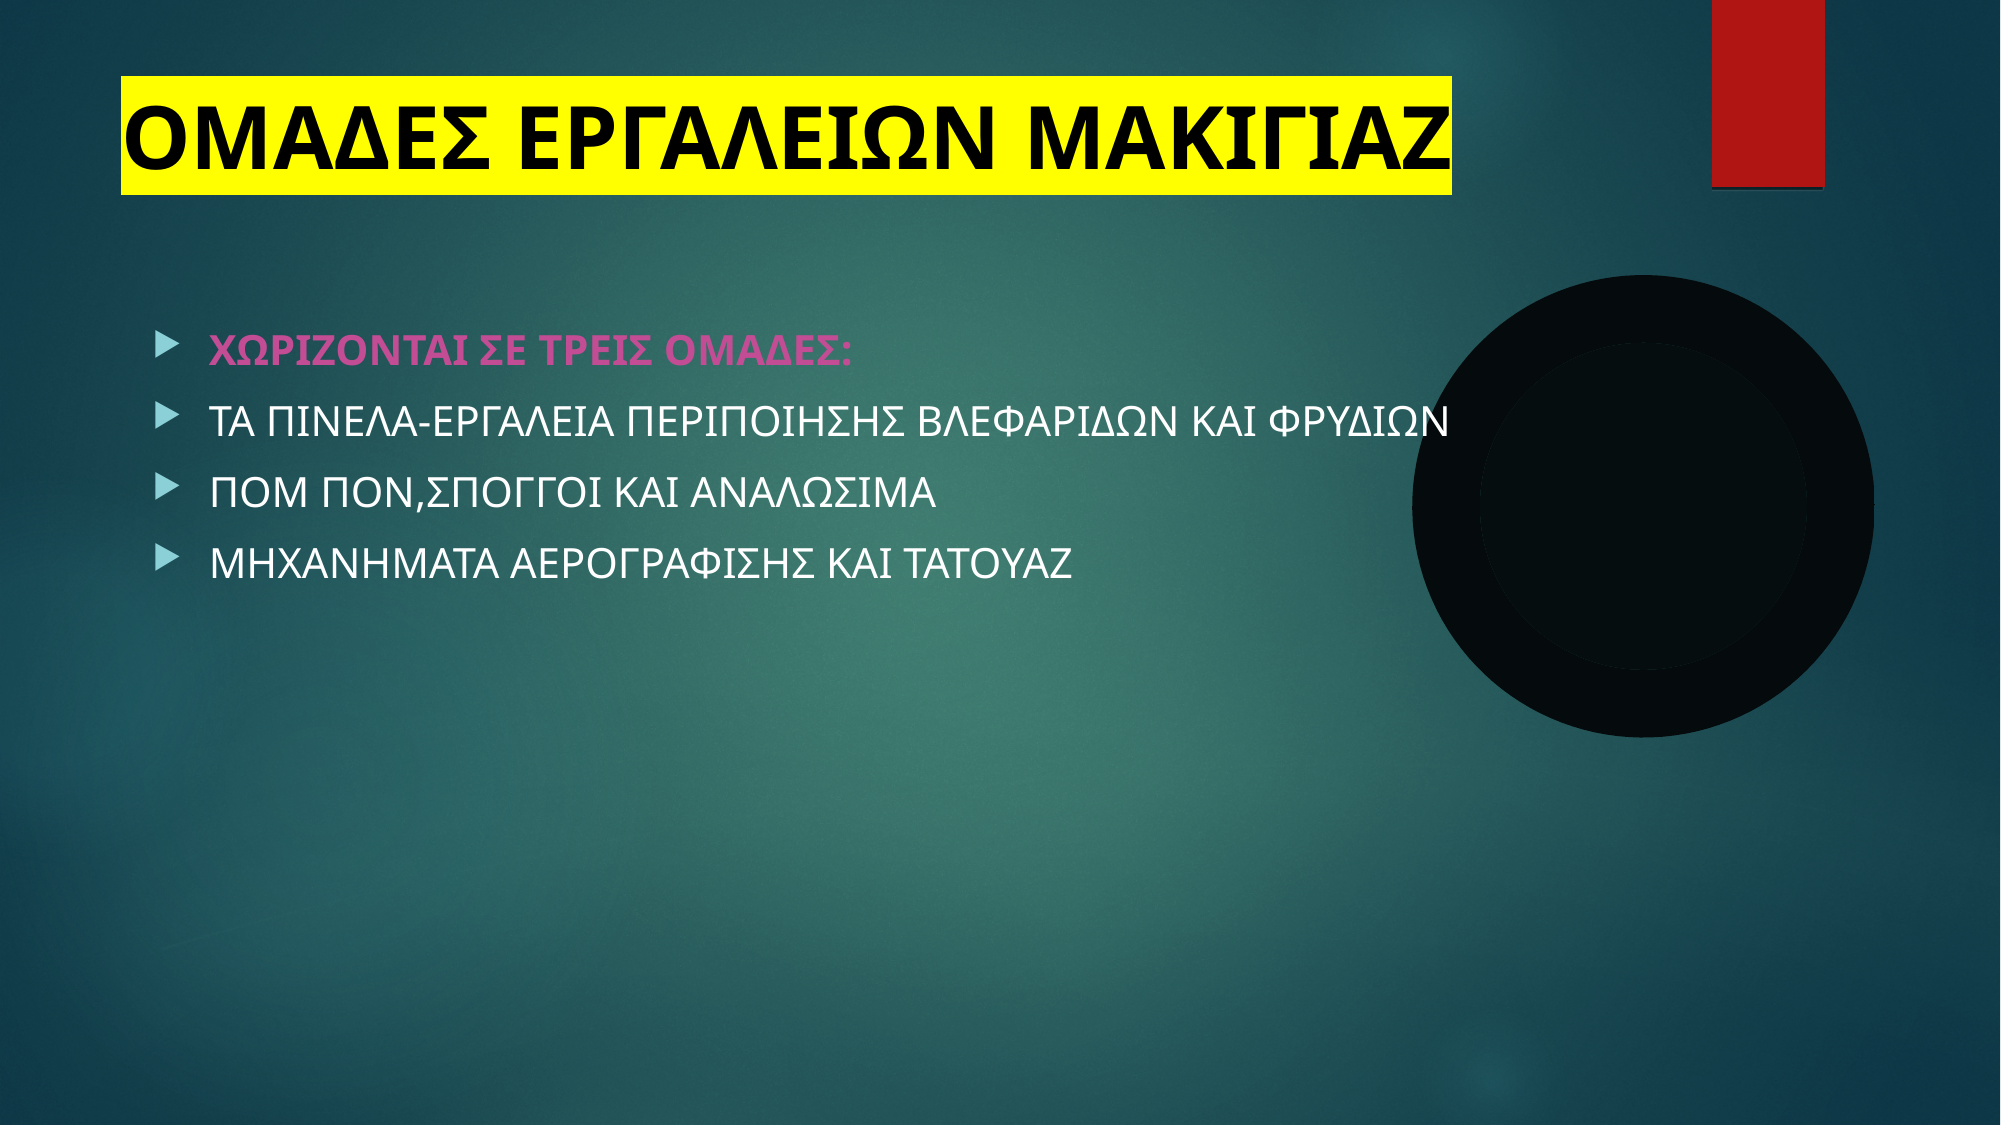

# ΟΜΑΔΕΣ ΕΡΓΑΛΕΙΩΝ ΜΑΚΙΓΙΑΖ
ΧΩΡΙΖΟΝΤΑΙ ΣΕ ΤΡΕΙΣ ΟΜΑΔΕΣ:
ΤΑ ΠΙΝΕΛΑ-ΕΡΓΑΛΕΙΑ ΠΕΡΙΠΟΙΗΣΗΣ ΒΛΕΦΑΡΙΔΩΝ ΚΑΙ ΦΡΥΔΙΩΝ
ΠΟΜ ΠΟΝ,ΣΠΟΓΓΟΙ ΚΑΙ ΑΝΑΛΩΣΙΜΑ
ΜΗΧΑΝΗΜΑΤΑ ΑΕΡΟΓΡΑΦΙΣΗΣ ΚΑΙ ΤΑΤΟΥΑΖ